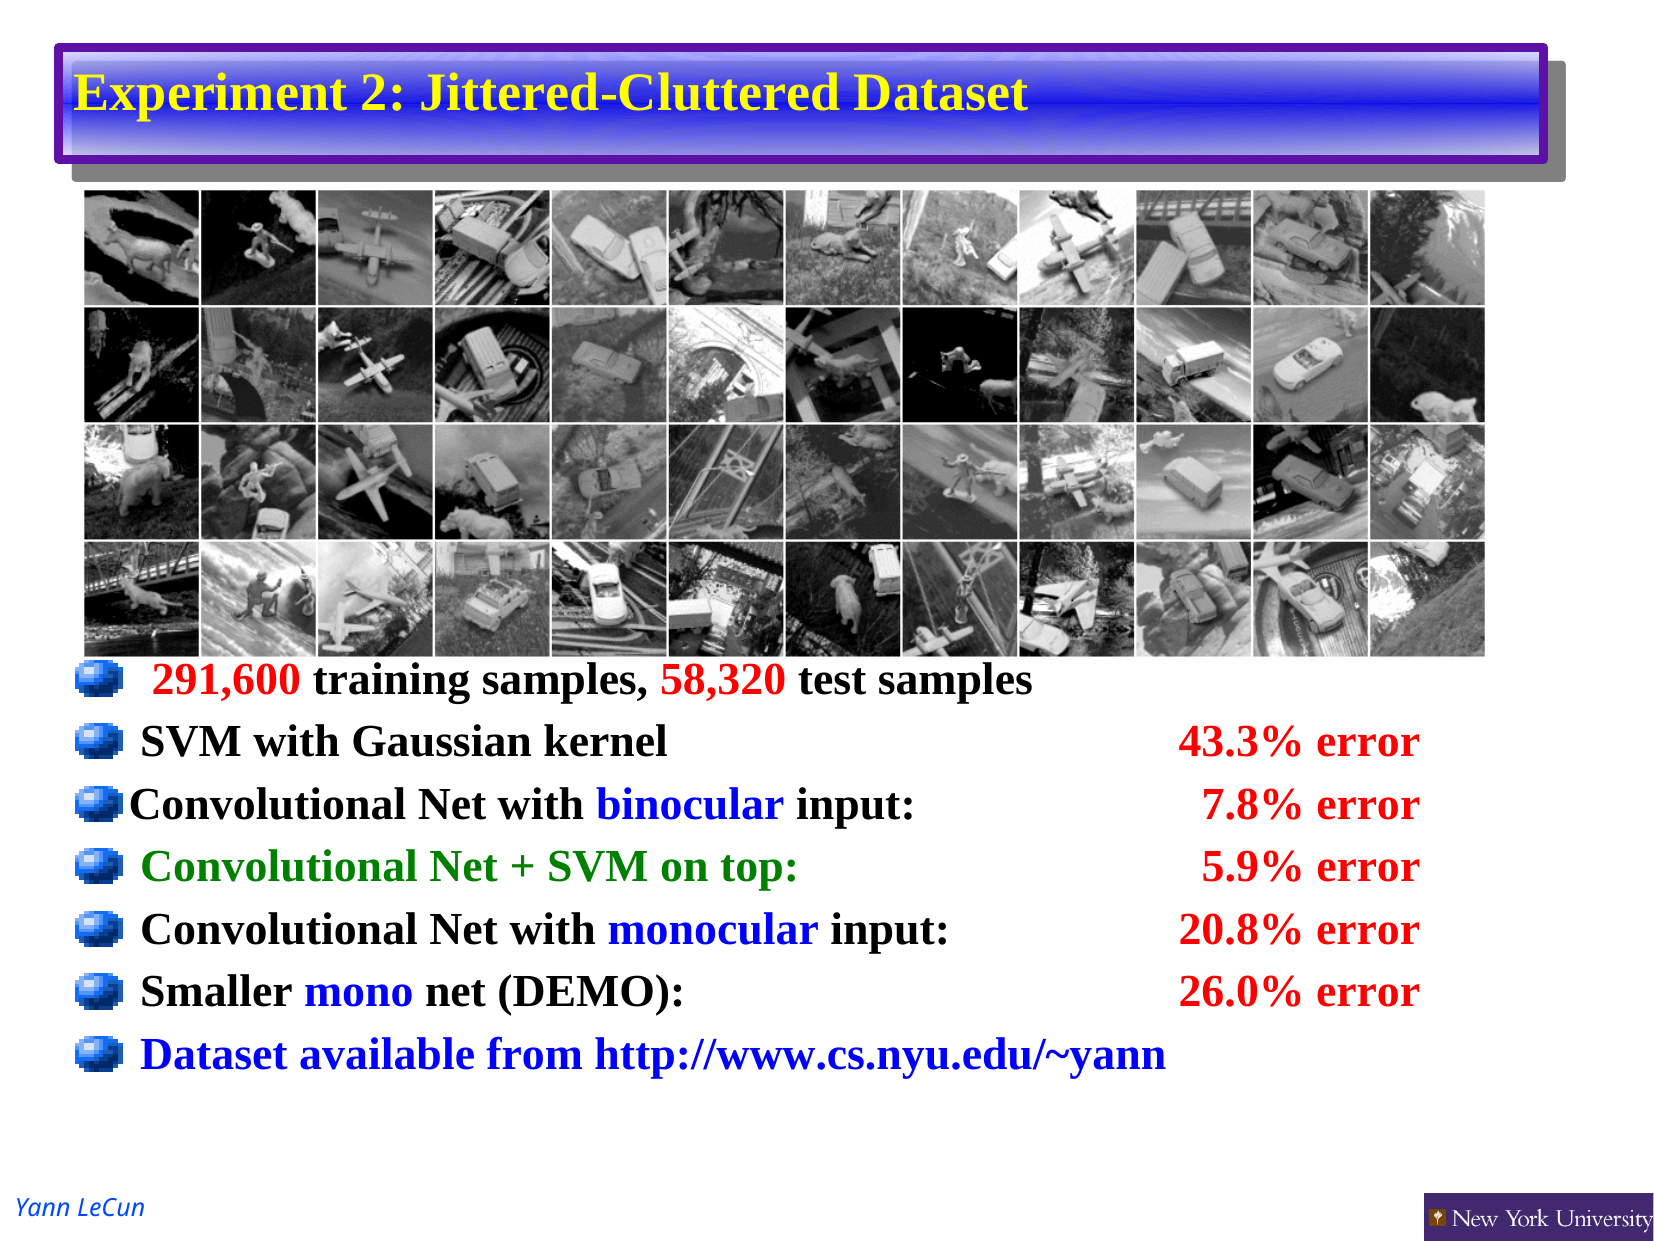

Experiment 2: Jittered-Cluttered Dataset
 291,600 training samples, 58,320 test samples
 SVM with Gaussian kernel							43.3% error
Convolutional Net with binocular input:				 7.8% error
 Convolutional Net + SVM on top:						 5.9% error
 Convolutional Net with monocular input:				20.8% error
 Smaller mono net (DEMO):							26.0% error
 Dataset available from http://www.cs.nyu.edu/~yann